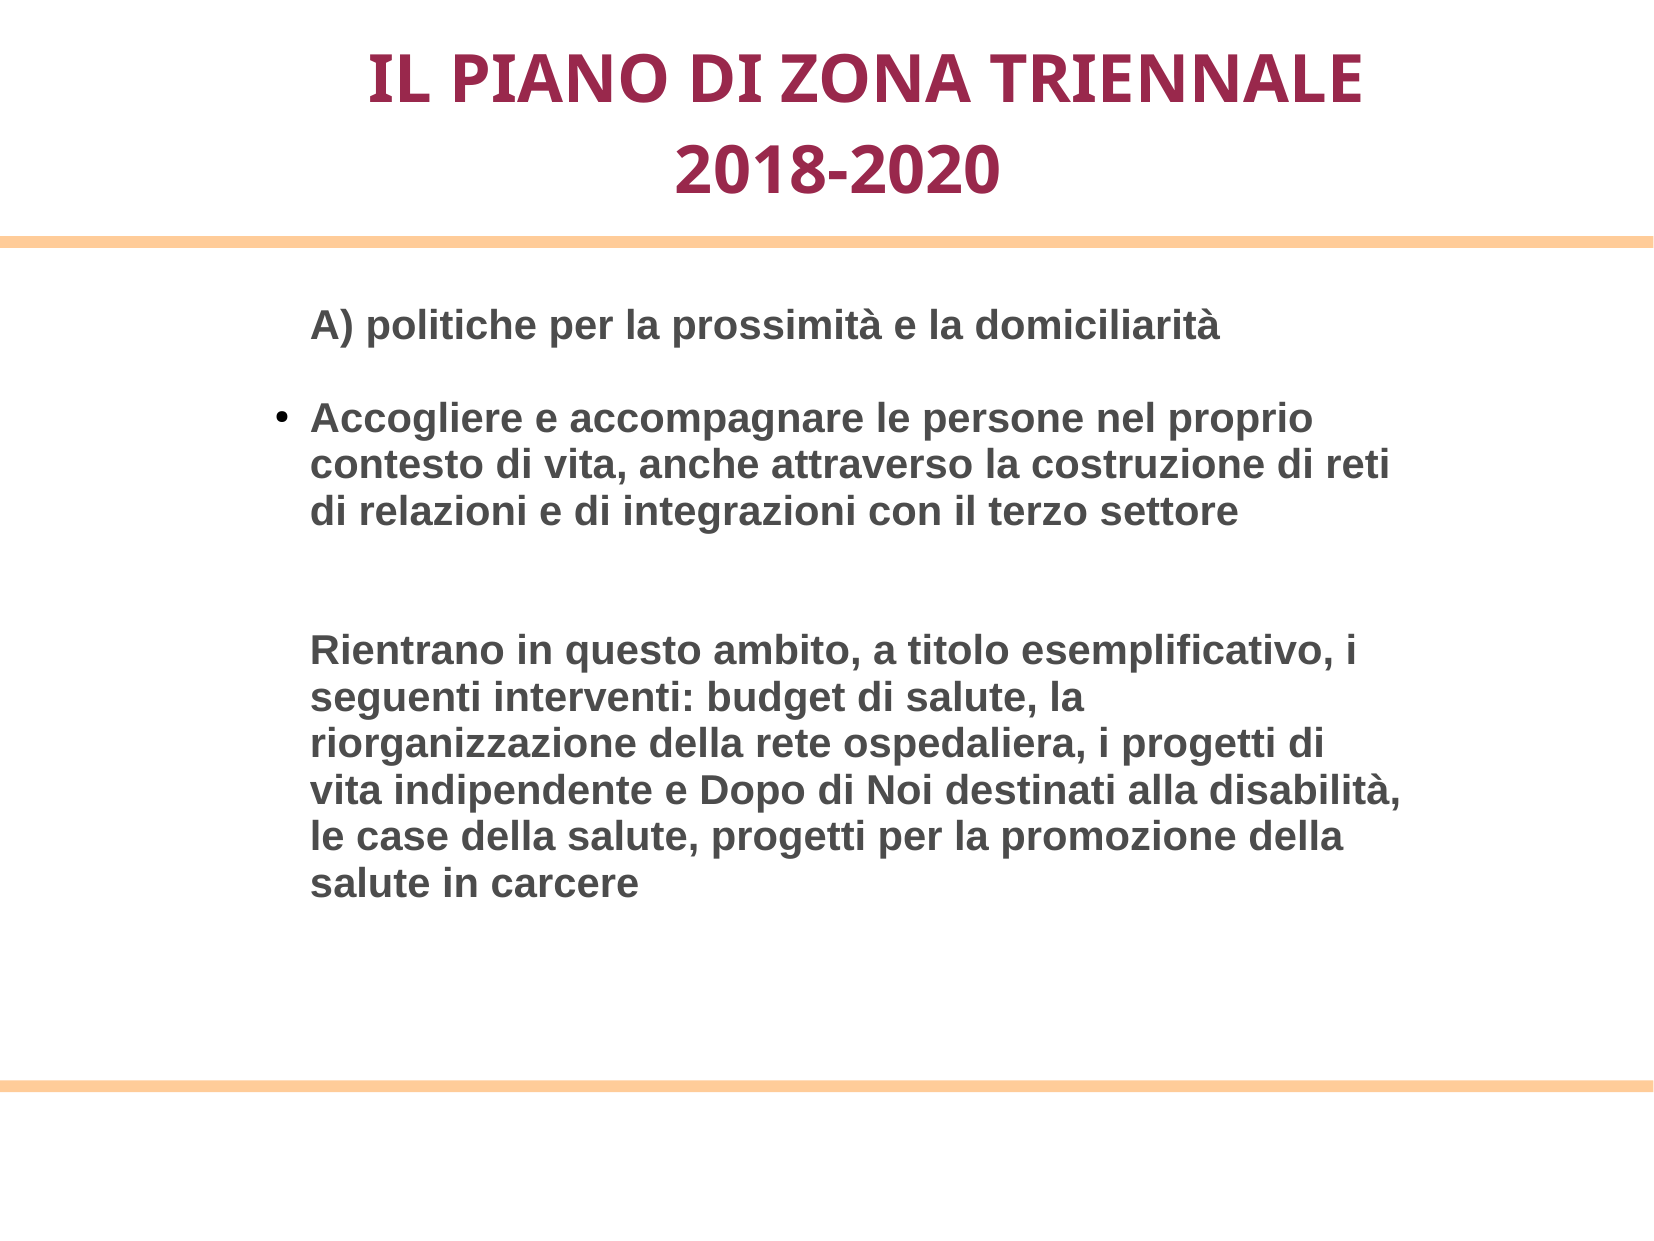

IL PIANO DI ZONA TRIENNALE
2018-2020
A) politiche per la prossimità e la domiciliarità
Accogliere e accompagnare le persone nel proprio contesto di vita, anche attraverso la costruzione di reti di relazioni e di integrazioni con il terzo settore
Rientrano in questo ambito, a titolo esemplificativo, i seguenti interventi: budget di salute, la riorganizzazione della rete ospedaliera, i progetti di vita indipendente e Dopo di Noi destinati alla disabilità, le case della salute, progetti per la promozione della salute in carcere
#